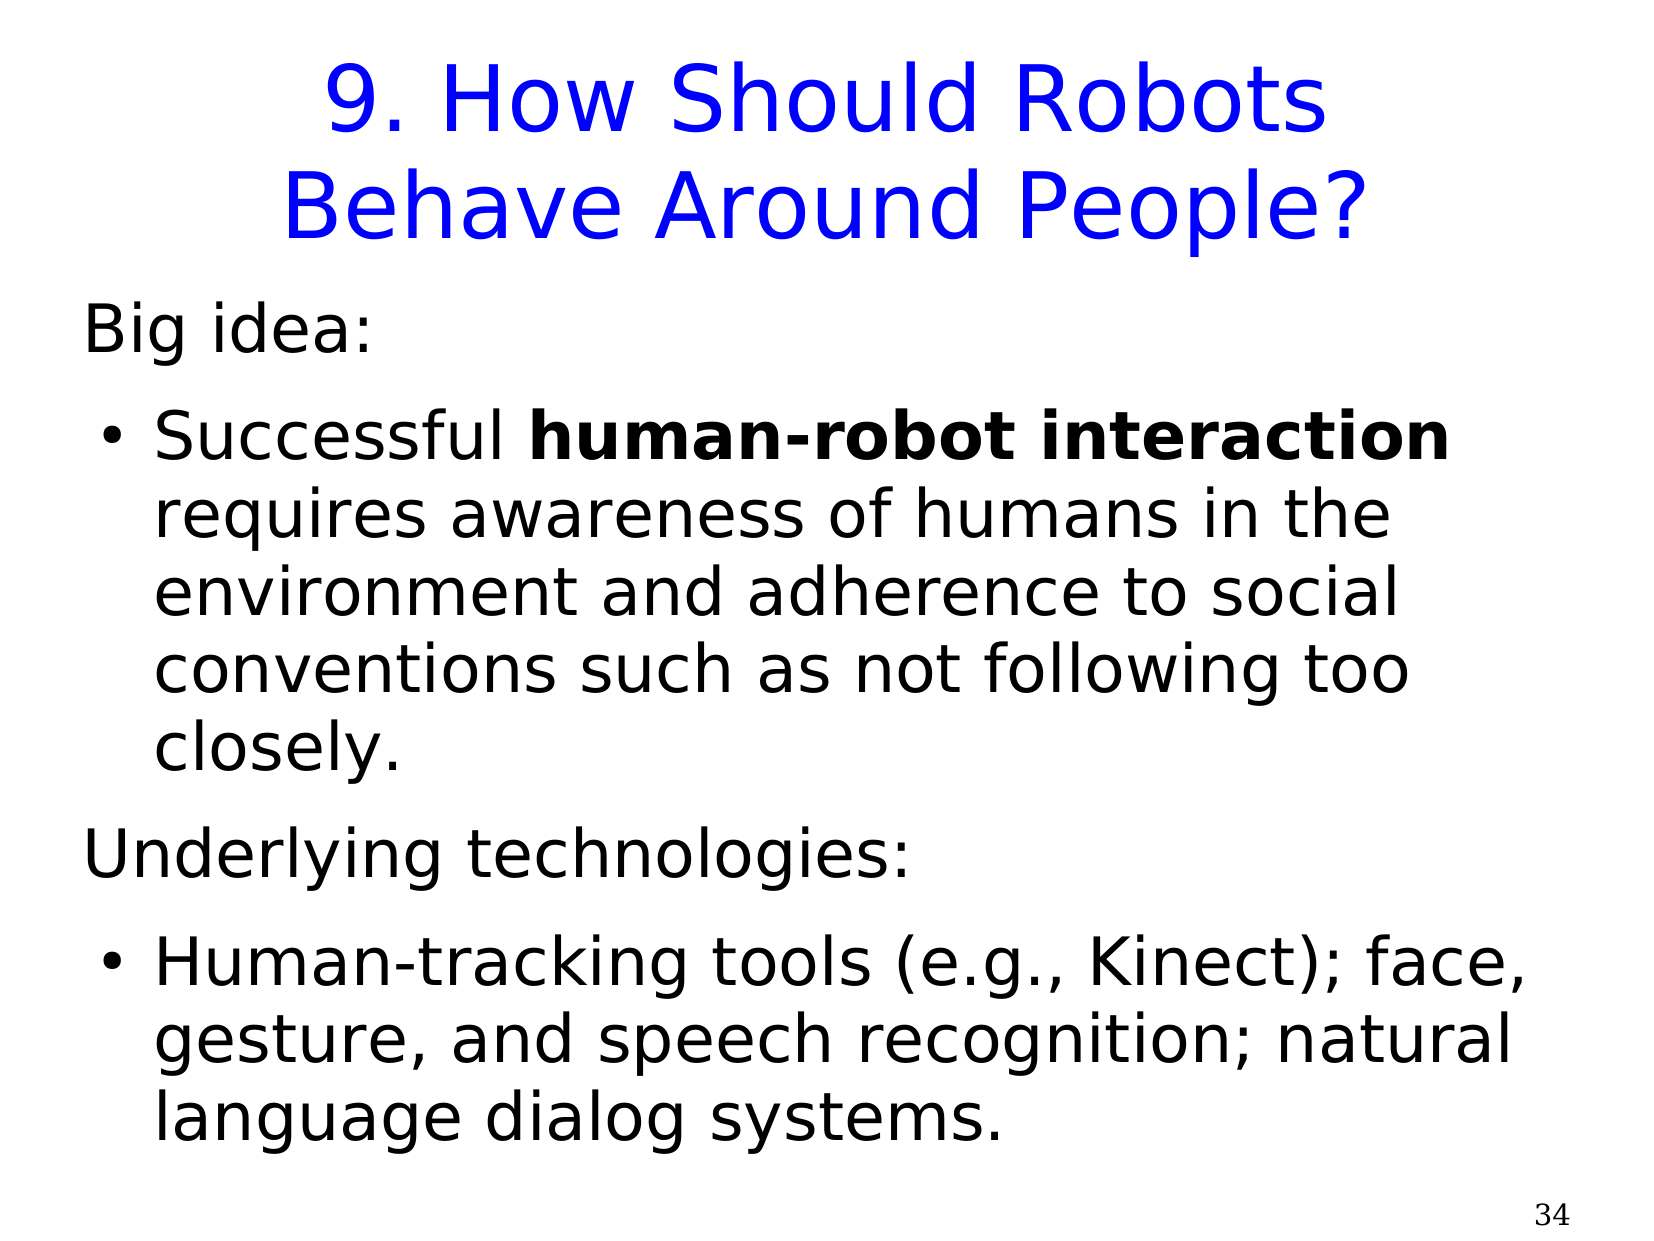

# 9. How Should Robots Behave Around People?
Big idea:
Successful human-robot interaction requires awareness of humans in the environment and adherence to social conventions such as not following too closely.
Underlying technologies:
Human-tracking tools (e.g., Kinect); face, gesture, and speech recognition; natural language dialog systems.
34